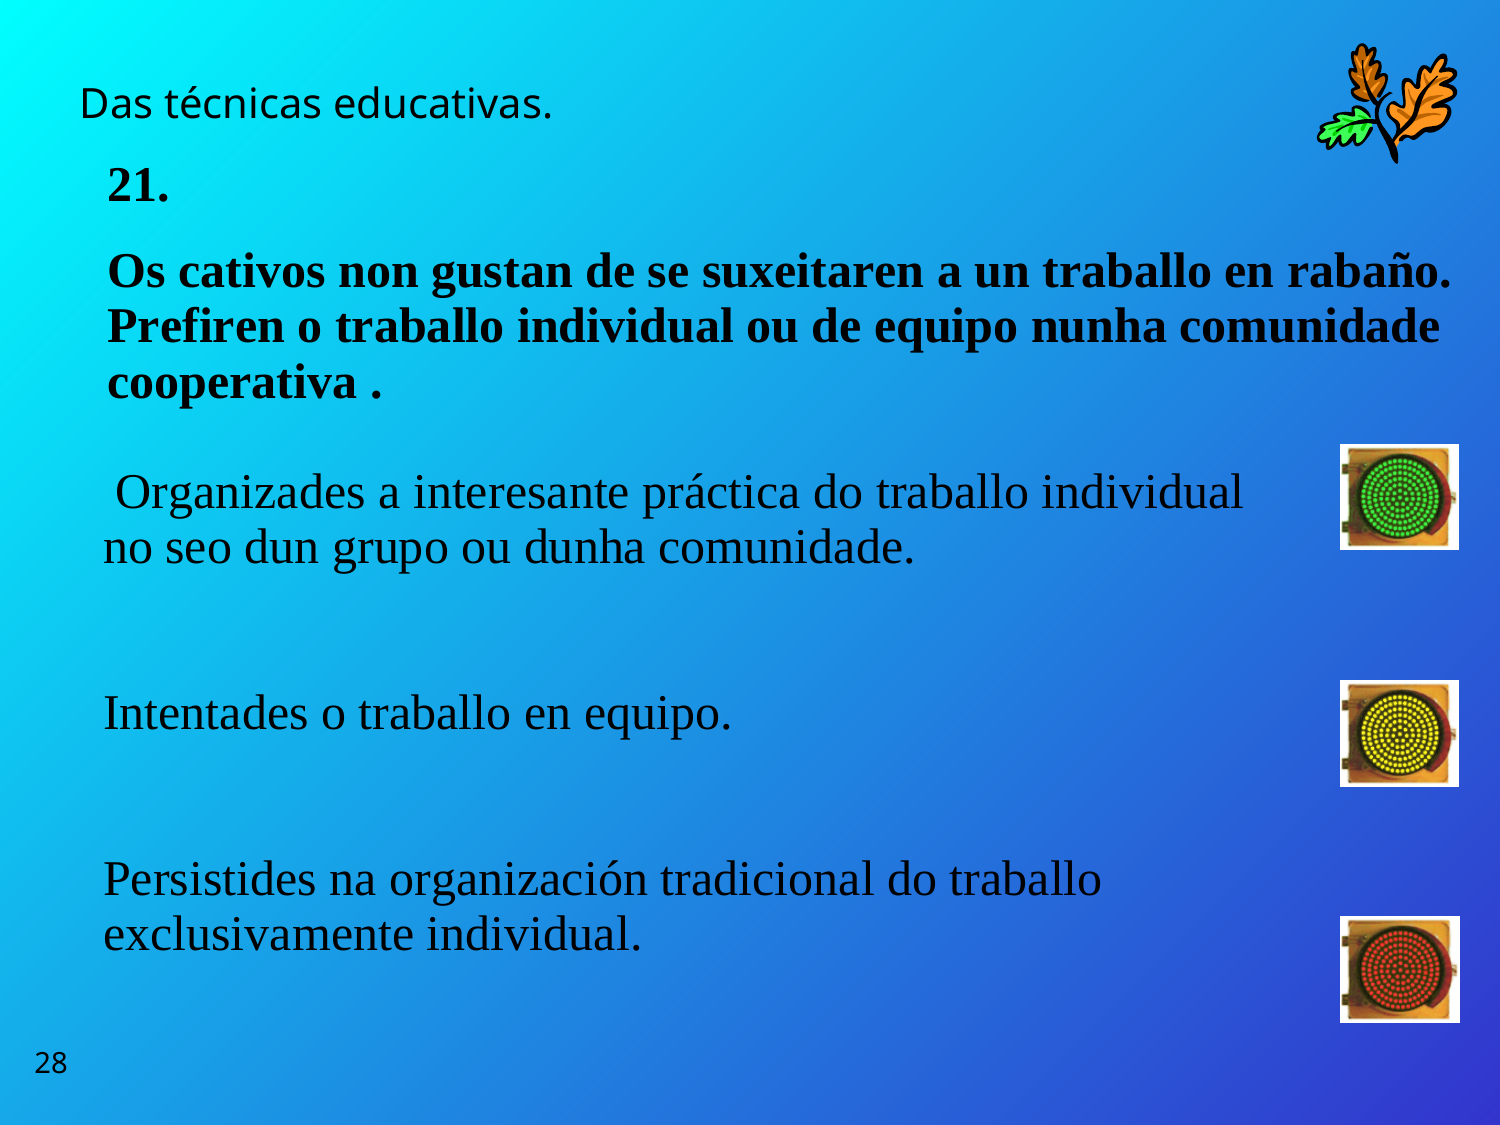

Das técnicas educativas.
21.
	Os cativos non gustan de se suxeitaren a un traballo en rabaño. Prefiren o traballo individual ou de equipo nunha comunidade cooperativa .
 Organizades a interesante práctica do traballo individual no seo dun grupo ou dunha comunidade.
Intentades o traballo en equipo.
Persistides na organización tradicional do traballo exclusivamente individual.
28